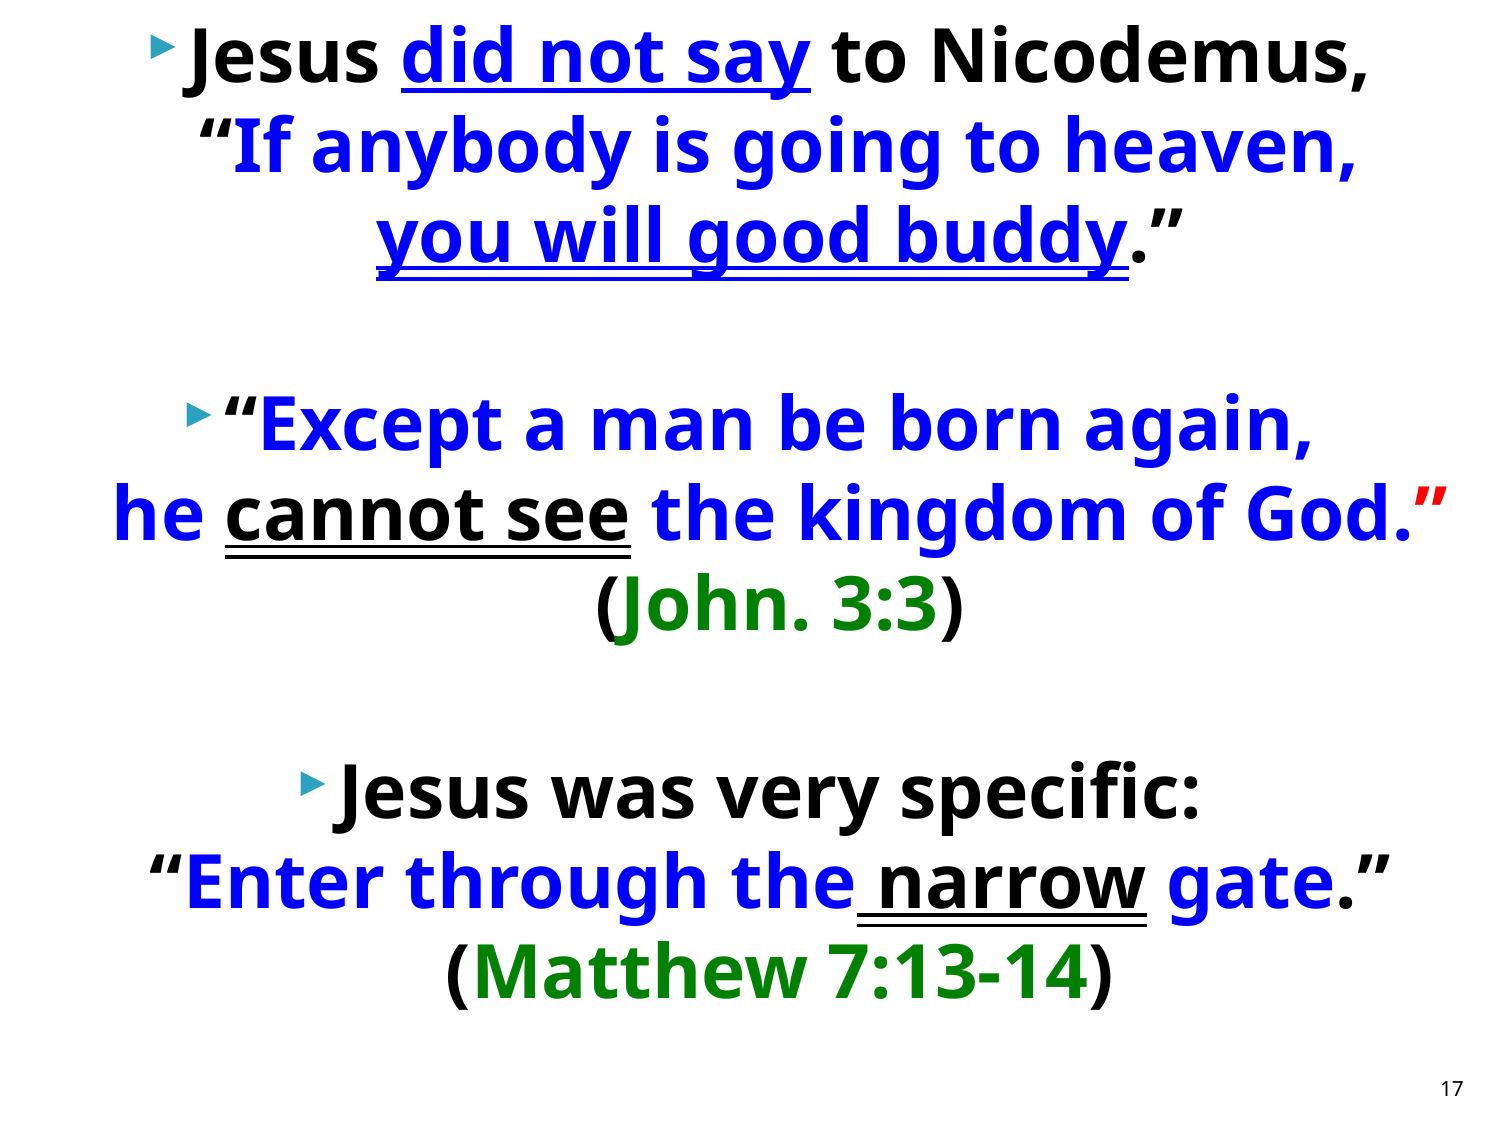

# Jesus did not say to Nicodemus, “If anybody is going to heaven, you will good buddy.”
“Except a man be born again,
he cannot see the kingdom of God.” (John. 3:3)
Jesus was very specific:
“Enter through the narrow gate.”
(Matthew 7:13-14)